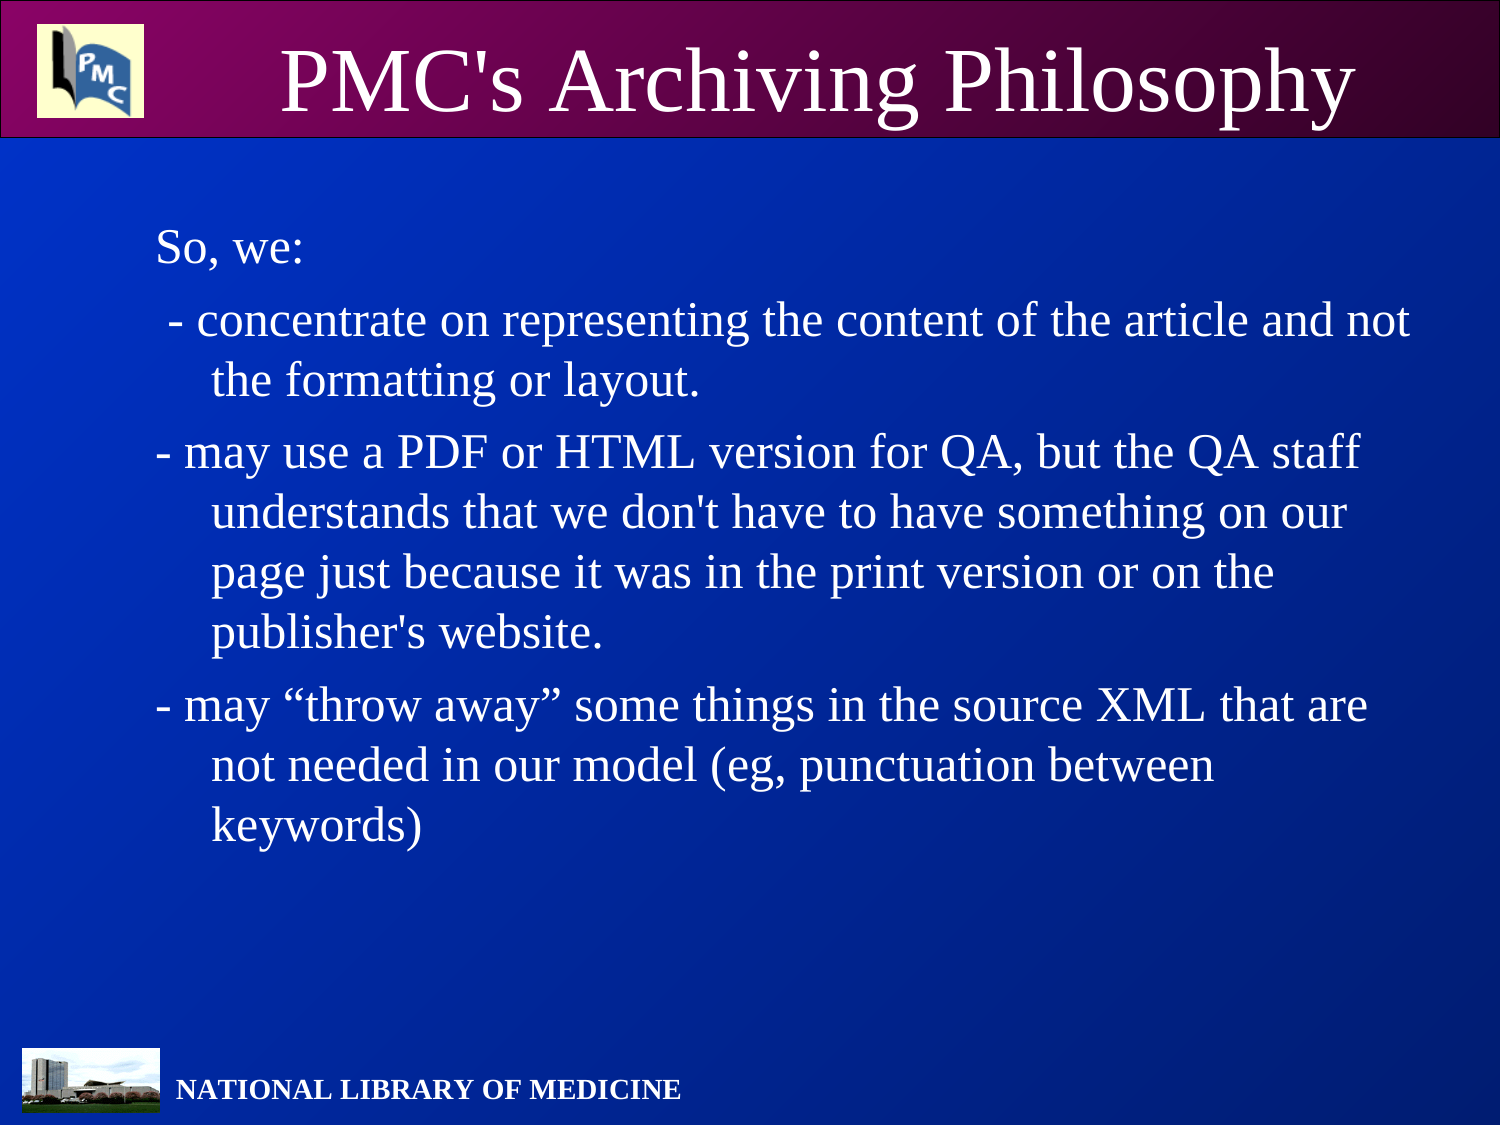

# PMC's Archiving Philosophy
So, we:
 - concentrate on representing the content of the article and not the formatting or layout.
- may use a PDF or HTML version for QA, but the QA staff understands that we don't have to have something on our page just because it was in the print version or on the publisher's website.
- may “throw away” some things in the source XML that are not needed in our model (eg, punctuation between keywords)